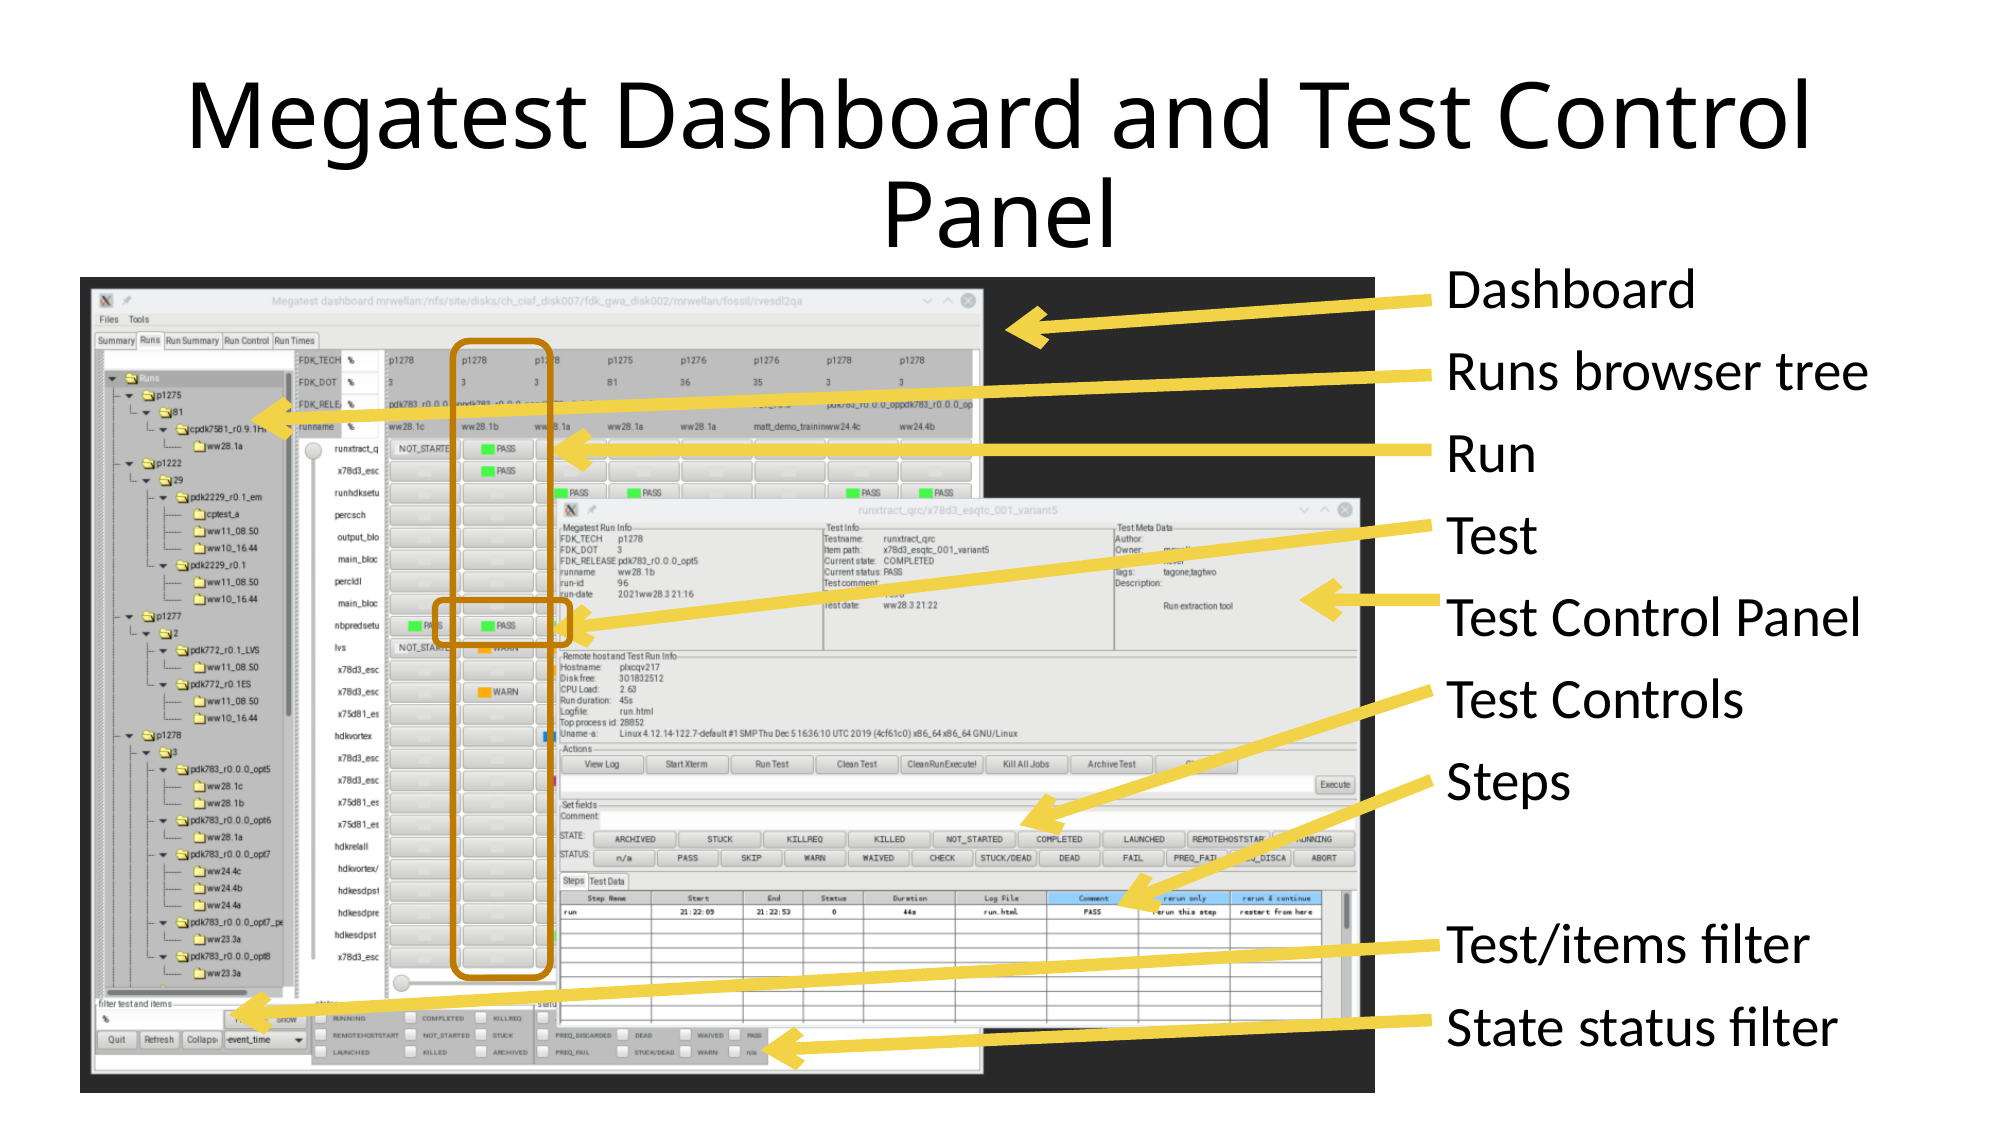

# Megatest Dashboard and Test Control Panel
Dashboard
Runs browser tree
Run
Test
Test Control Panel
Test Controls
Steps
Test/items filter
State status filter